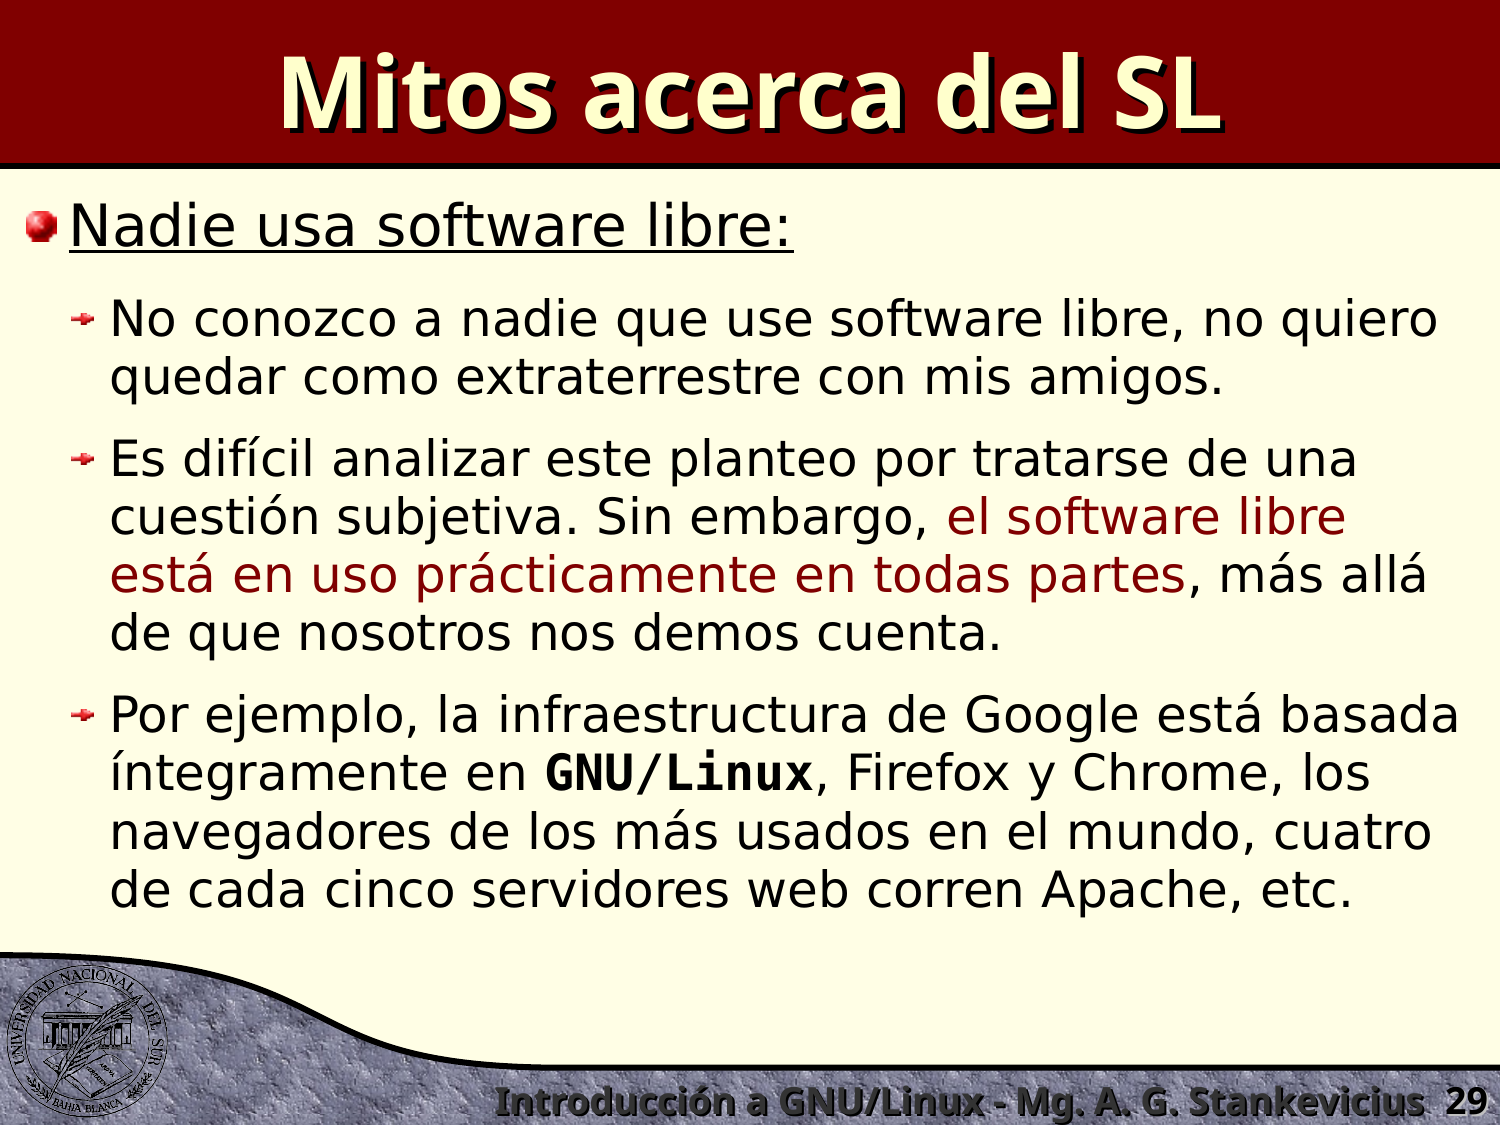

# Mitos acerca del SL
Nadie usa software libre:
No conozco a nadie que use software libre, no quiero quedar como extraterrestre con mis amigos.
Es difícil analizar este planteo por tratarse de una cuestión subjetiva. Sin embargo, el software libre
está en uso prácticamente en todas partes, más allá de que nosotros nos demos cuenta.
Por ejemplo, la infraestructura de Google está basada íntegramente en GNU/Linux, Firefox y Chrome, los navegadores de los más usados en el mundo, cuatro de cada cinco servidores web corren Apache, etc.
29